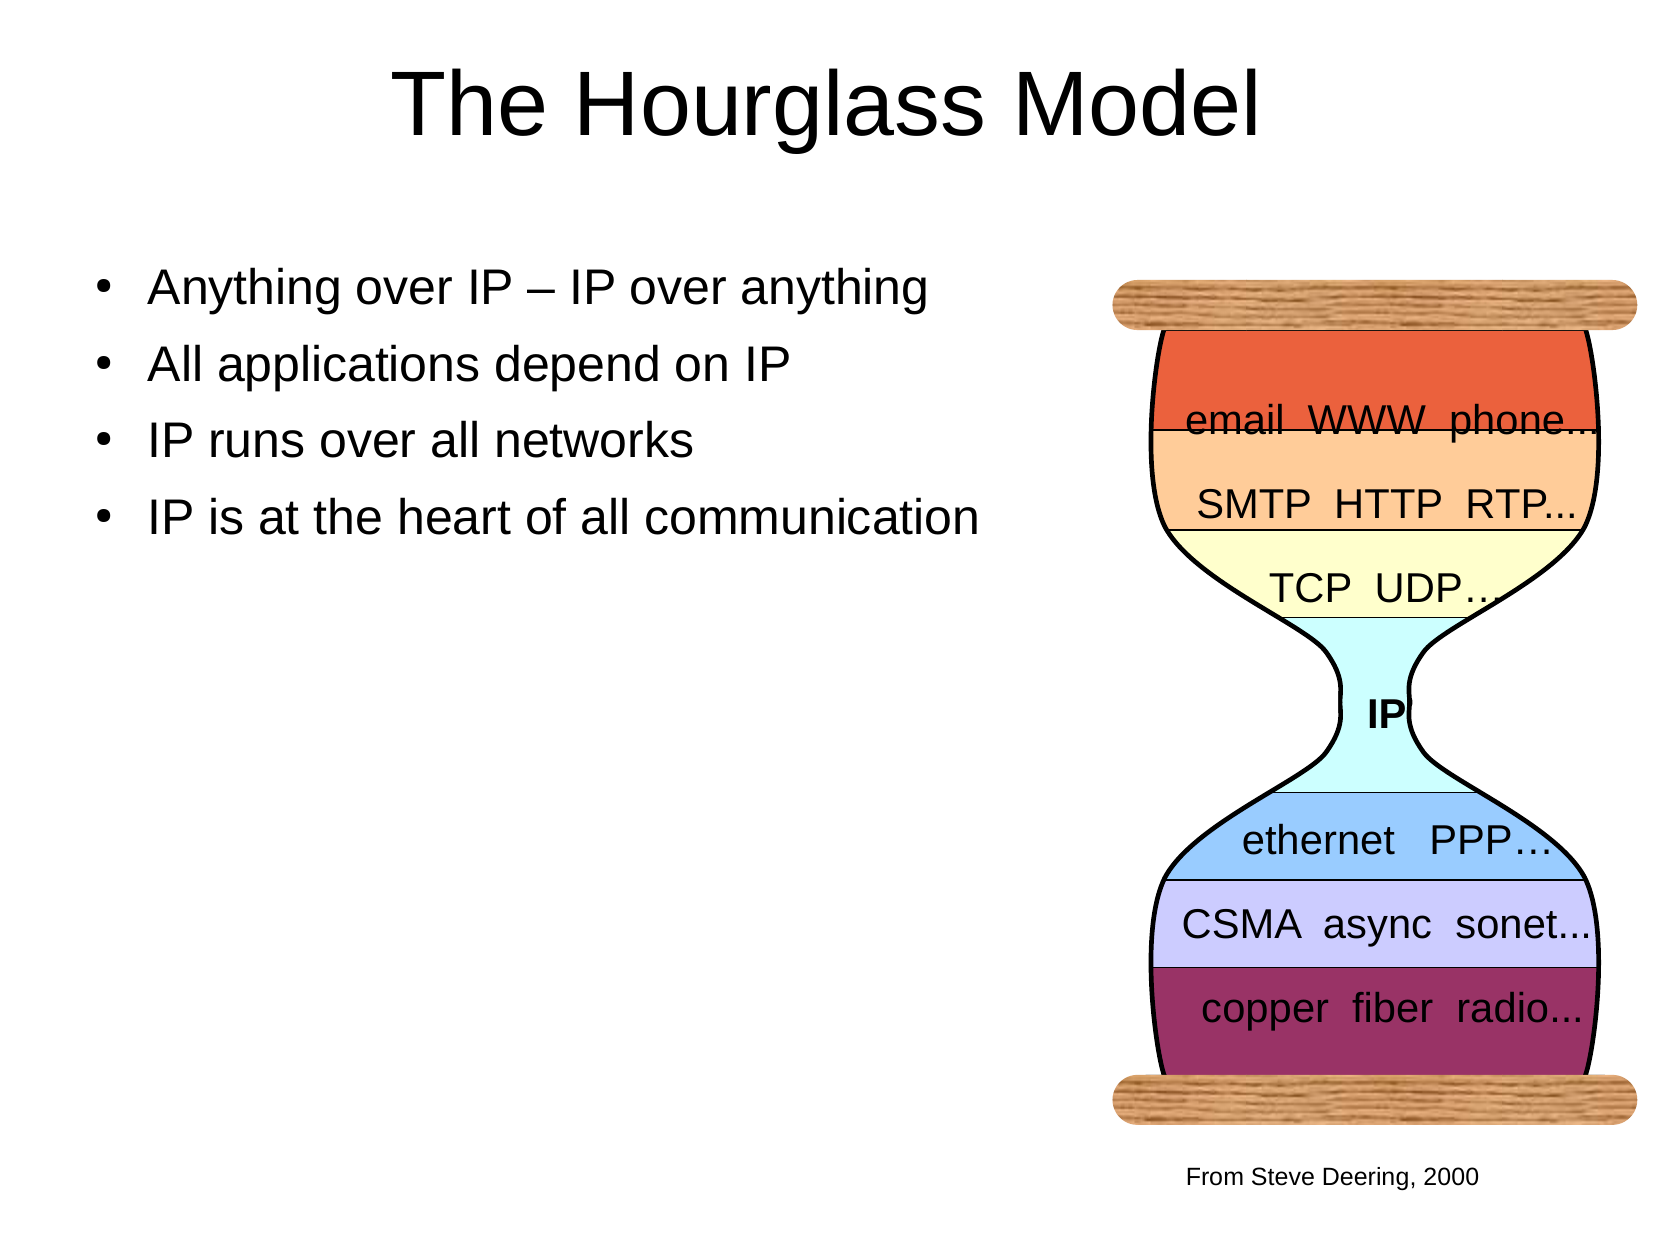

# The Hourglass Model
Anything over IP – IP over anything
All applications depend on IP
IP runs over all networks
IP is at the heart of all communication
 email WWW phone...
SMTP HTTP RTP...
TCP UDP…
IP
 ethernet PPP…
CSMA async sonet...
 copper fiber radio...
From Steve Deering, 2000